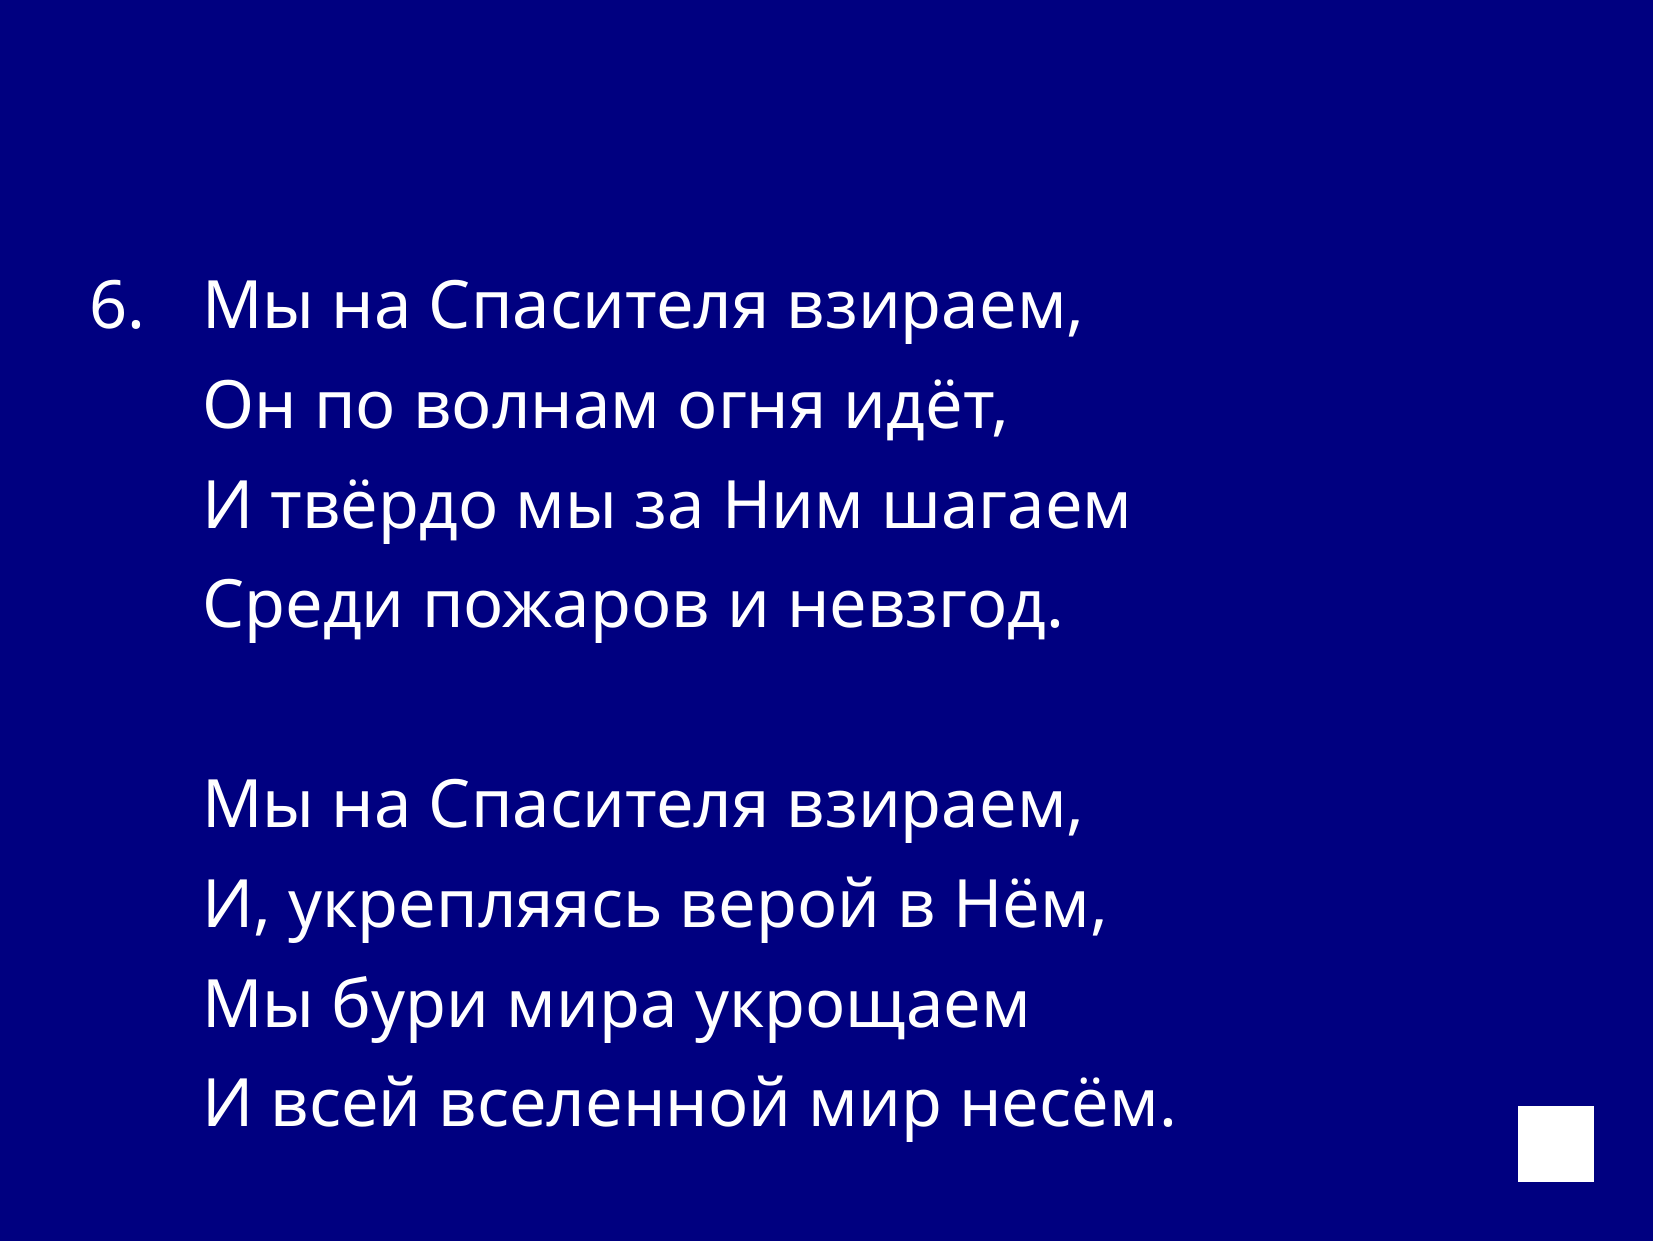

6.	Мы на Спасителя взираем,
	Он по волнам огня идёт,
	И твёрдо мы за Ним шагаем
	Среди пожаров и невзгод.
	Мы на Спасителя взираем,
	И, укрепляясь верой в Нём,
	Мы бури мира укрощаем
	И всей вселенной мир несём.